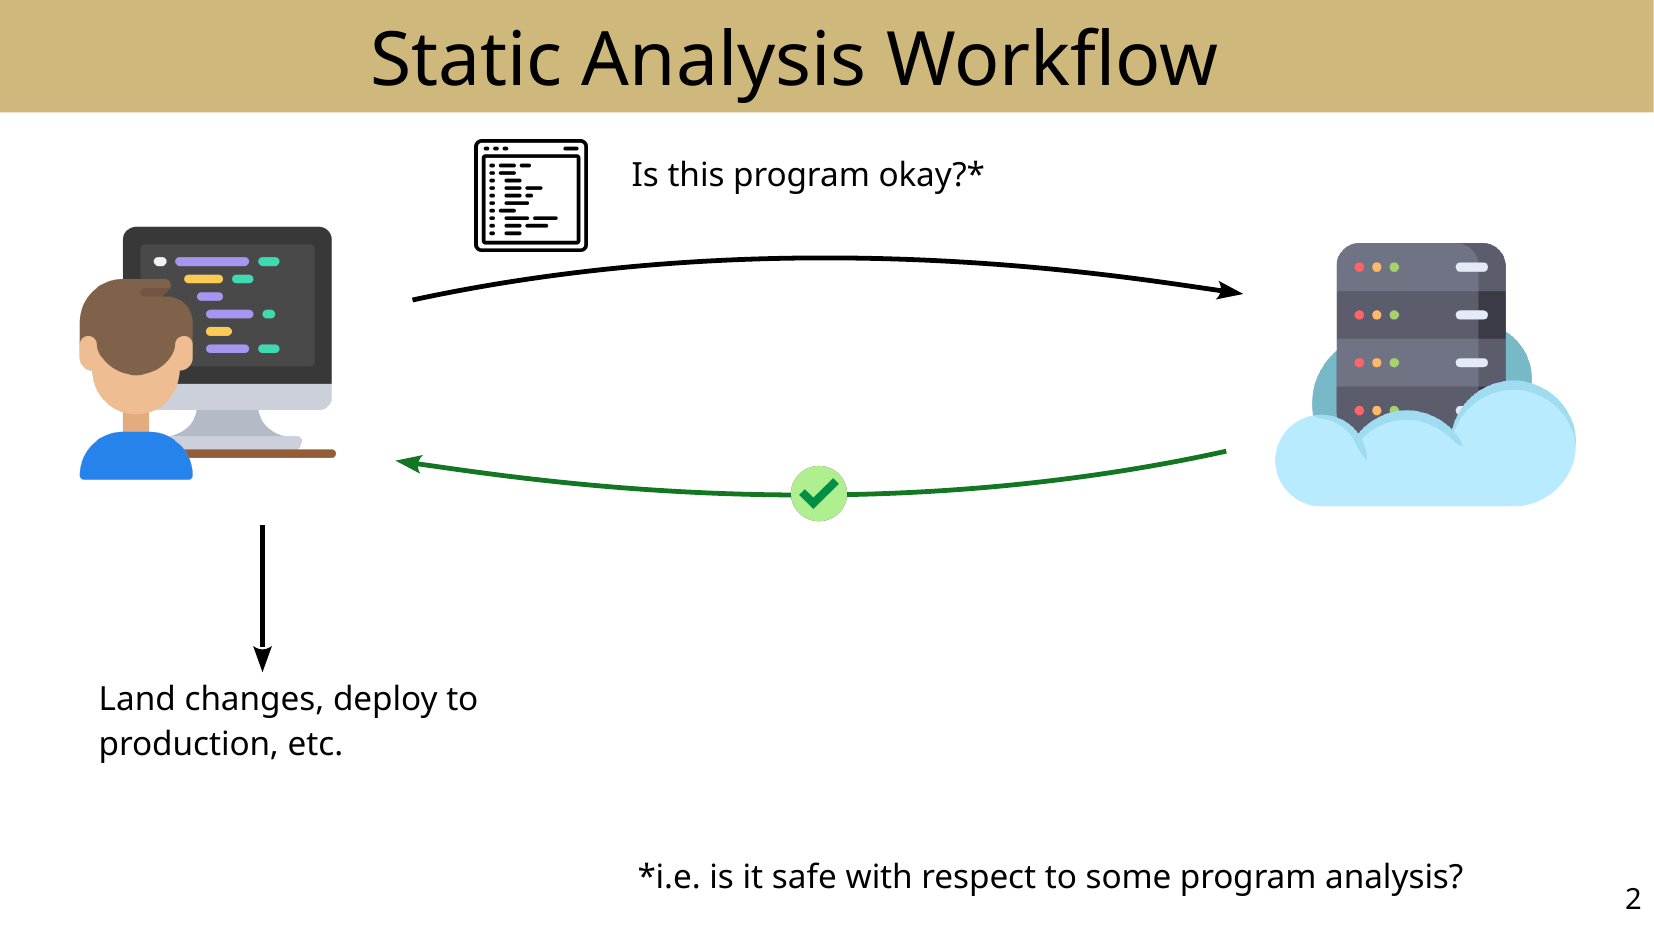

# Static Analysis Workflow
Is this program okay?*
Land changes, deploy to production, etc.
*i.e. is it safe with respect to some program analysis?